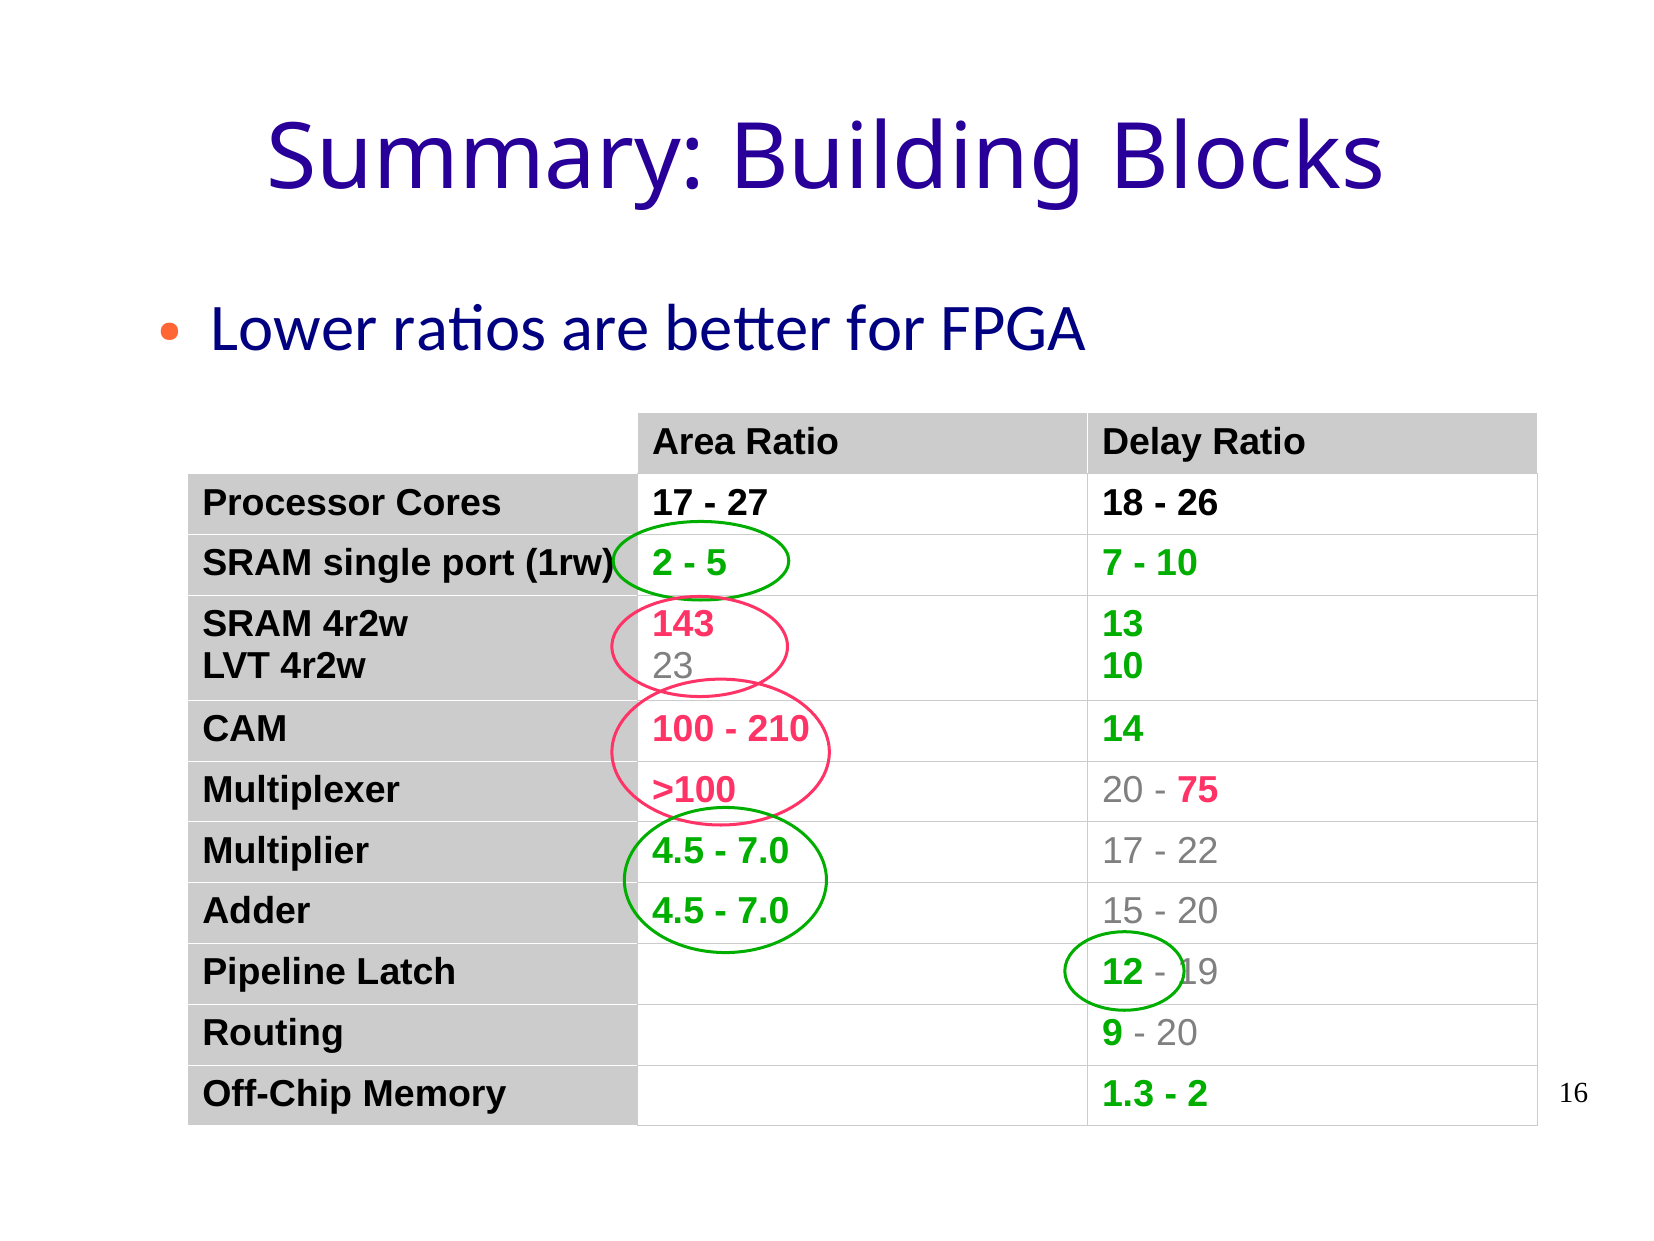

# Summary: Building Blocks
Lower ratios are better for FPGA
| | Area Ratio | Delay Ratio |
| --- | --- | --- |
| Processor Cores | 17 - 27 | 18 - 26 |
| SRAM single port (1rw) | 2 - 5 | 7 - 10 |
| SRAM 4r2w LVT 4r2w | 143 23 | 13 10 |
| CAM | 100 - 210 | 14 |
| Multiplexer | >100 | 20 - 75 |
| Multiplier | 4.5 - 7.0 | 17 - 22 |
| Adder | 4.5 - 7.0 | 15 - 20 |
| Pipeline Latch | | 12 - 19 |
| Routing | | 9 - 20 |
| Off-Chip Memory | | 1.3 - 2 |
16